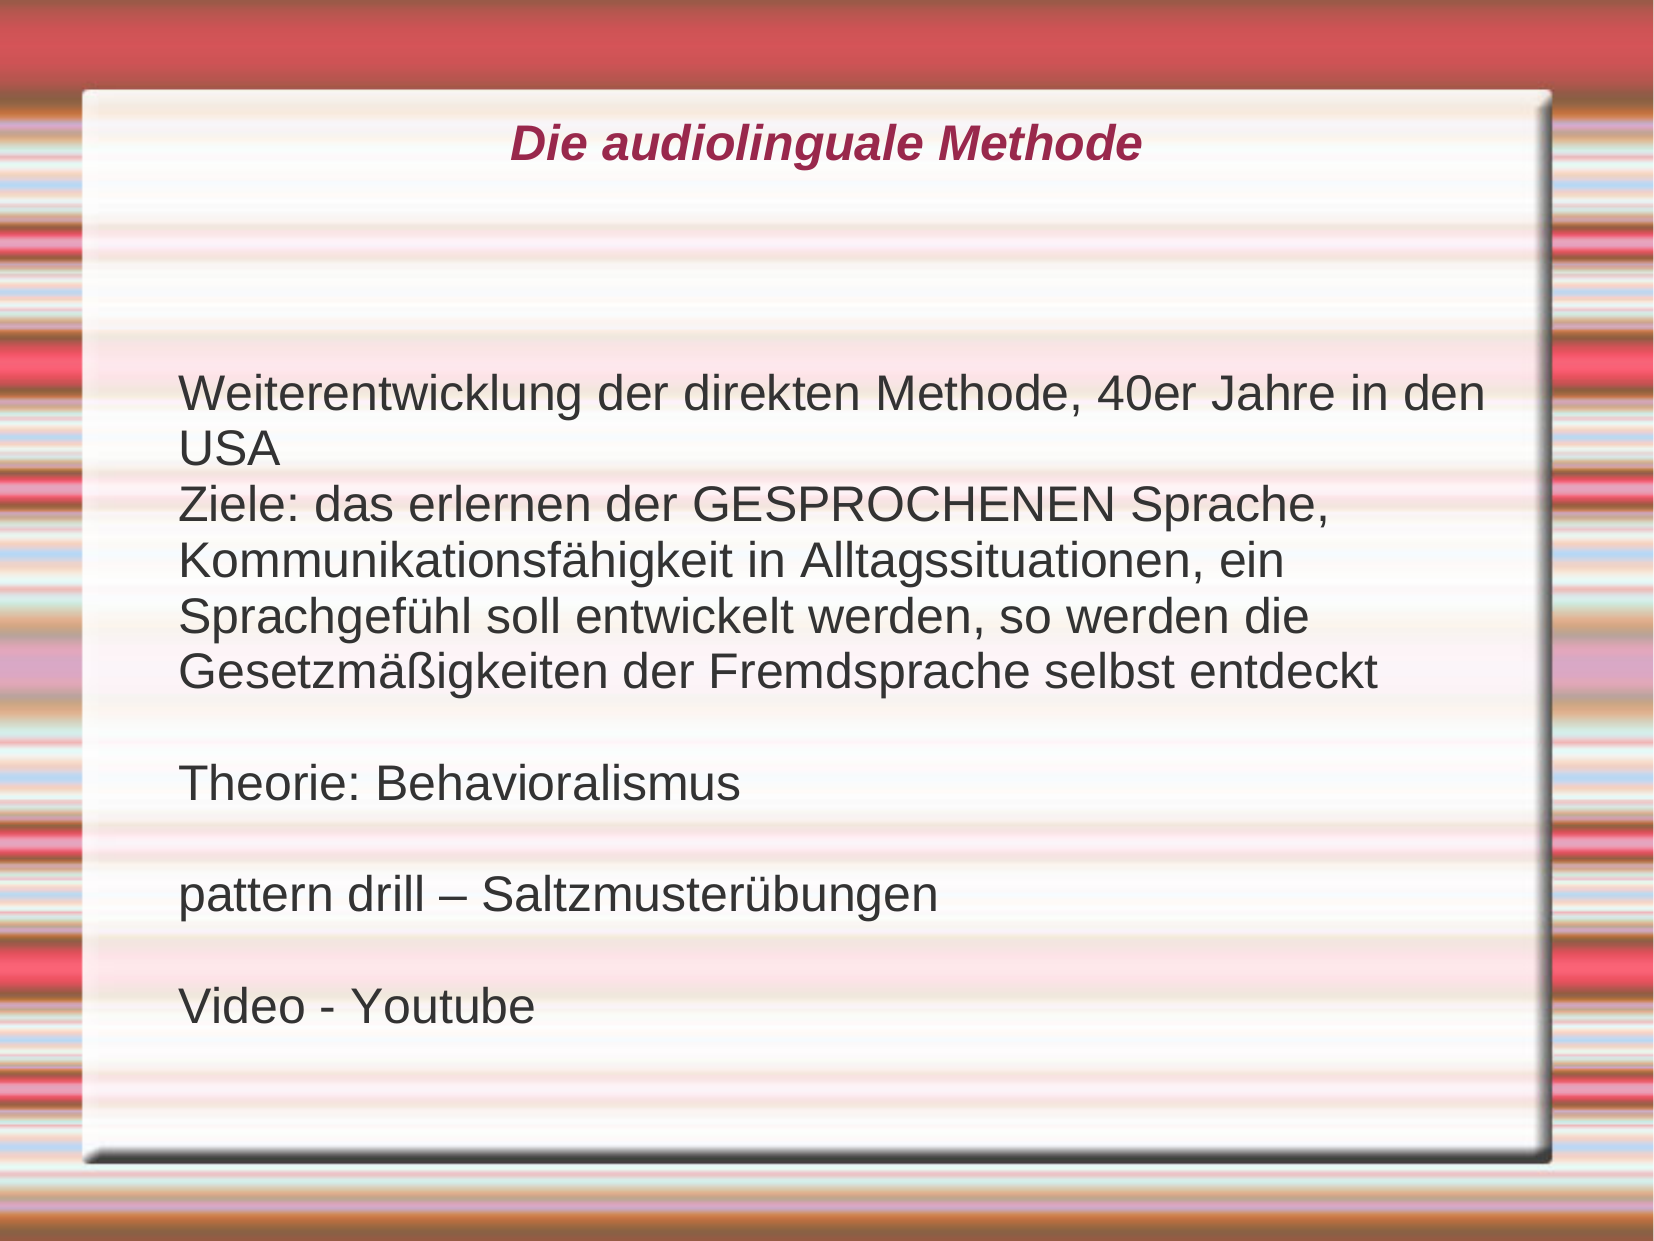

# Die audiolinguale Methode
Weiterentwicklung der direkten Methode, 40er Jahre in den USA
Ziele: das erlernen der GESPROCHENEN Sprache, Kommunikationsfähigkeit in Alltagssituationen, ein Sprachgefühl soll entwickelt werden, so werden die Gesetzmäßigkeiten der Fremdsprache selbst entdeckt
Theorie: Behavioralismus
pattern drill – Saltzmusterübungen
Video - Youtube